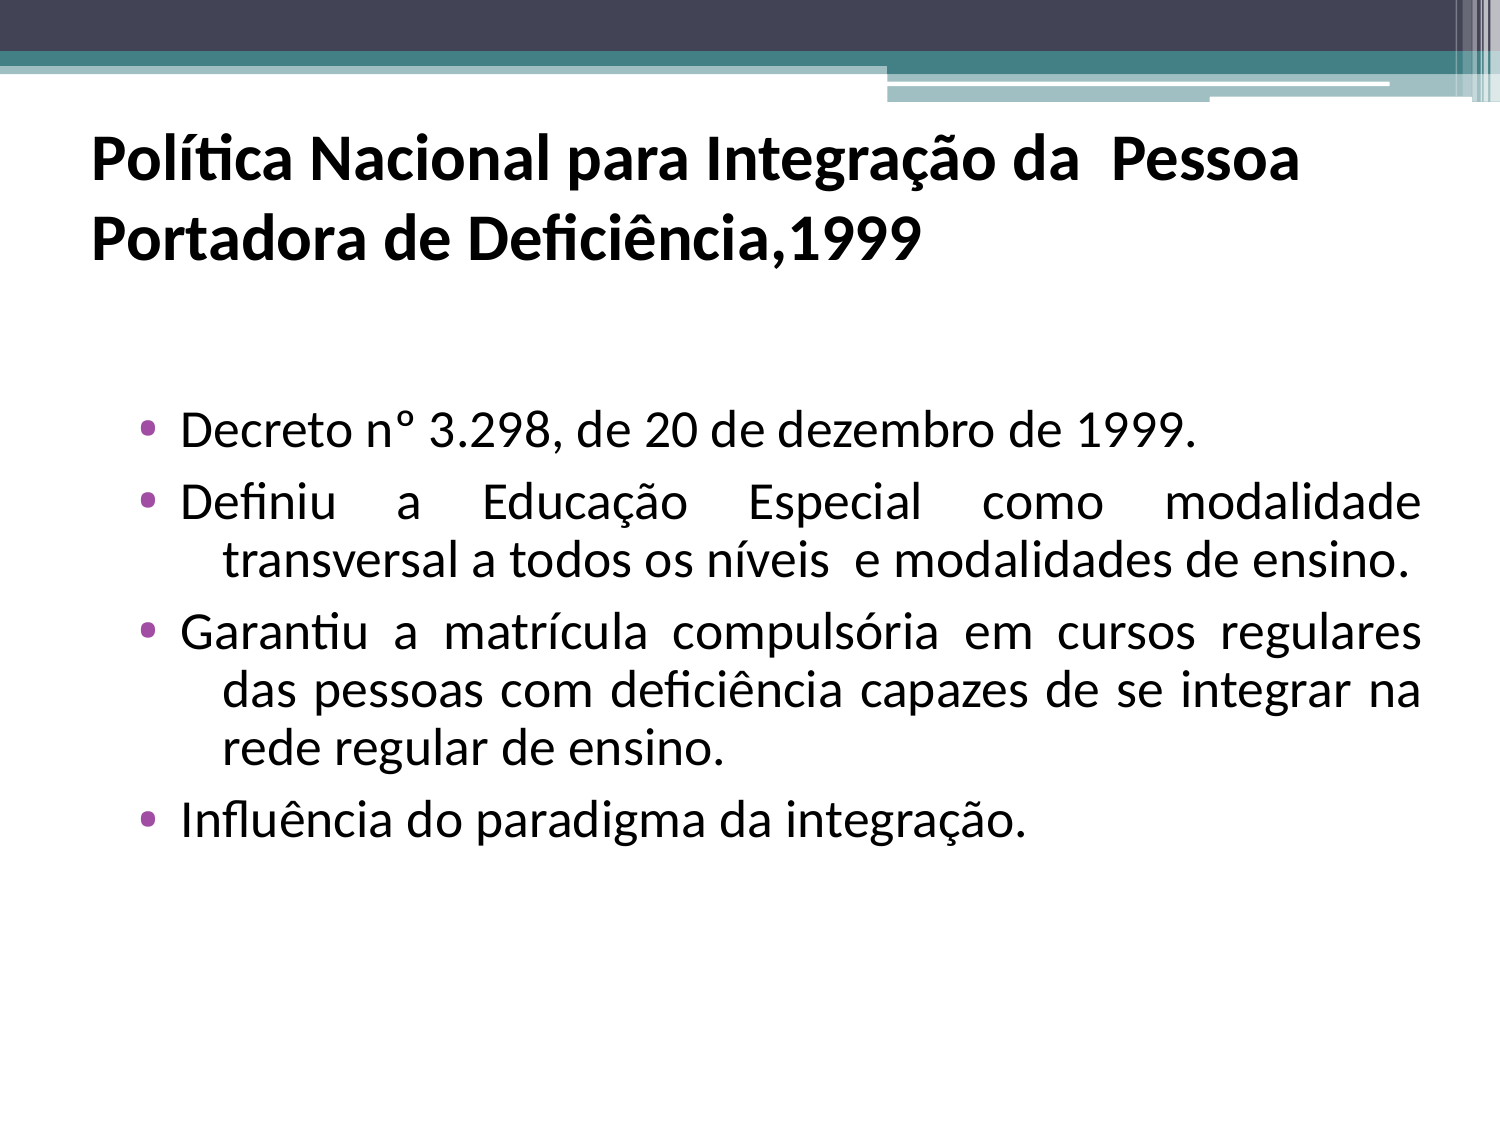

# Política Nacional para Integração da Pessoa Portadora de Deficiência,1999
Decreto nº 3.298, de 20 de dezembro de 1999.
Definiu a Educação Especial como modalidade transversal a todos os níveis e modalidades de ensino.
Garantiu a matrícula compulsória em cursos regulares das pessoas com deficiência capazes de se integrar na rede regular de ensino.
Influência do paradigma da integração.